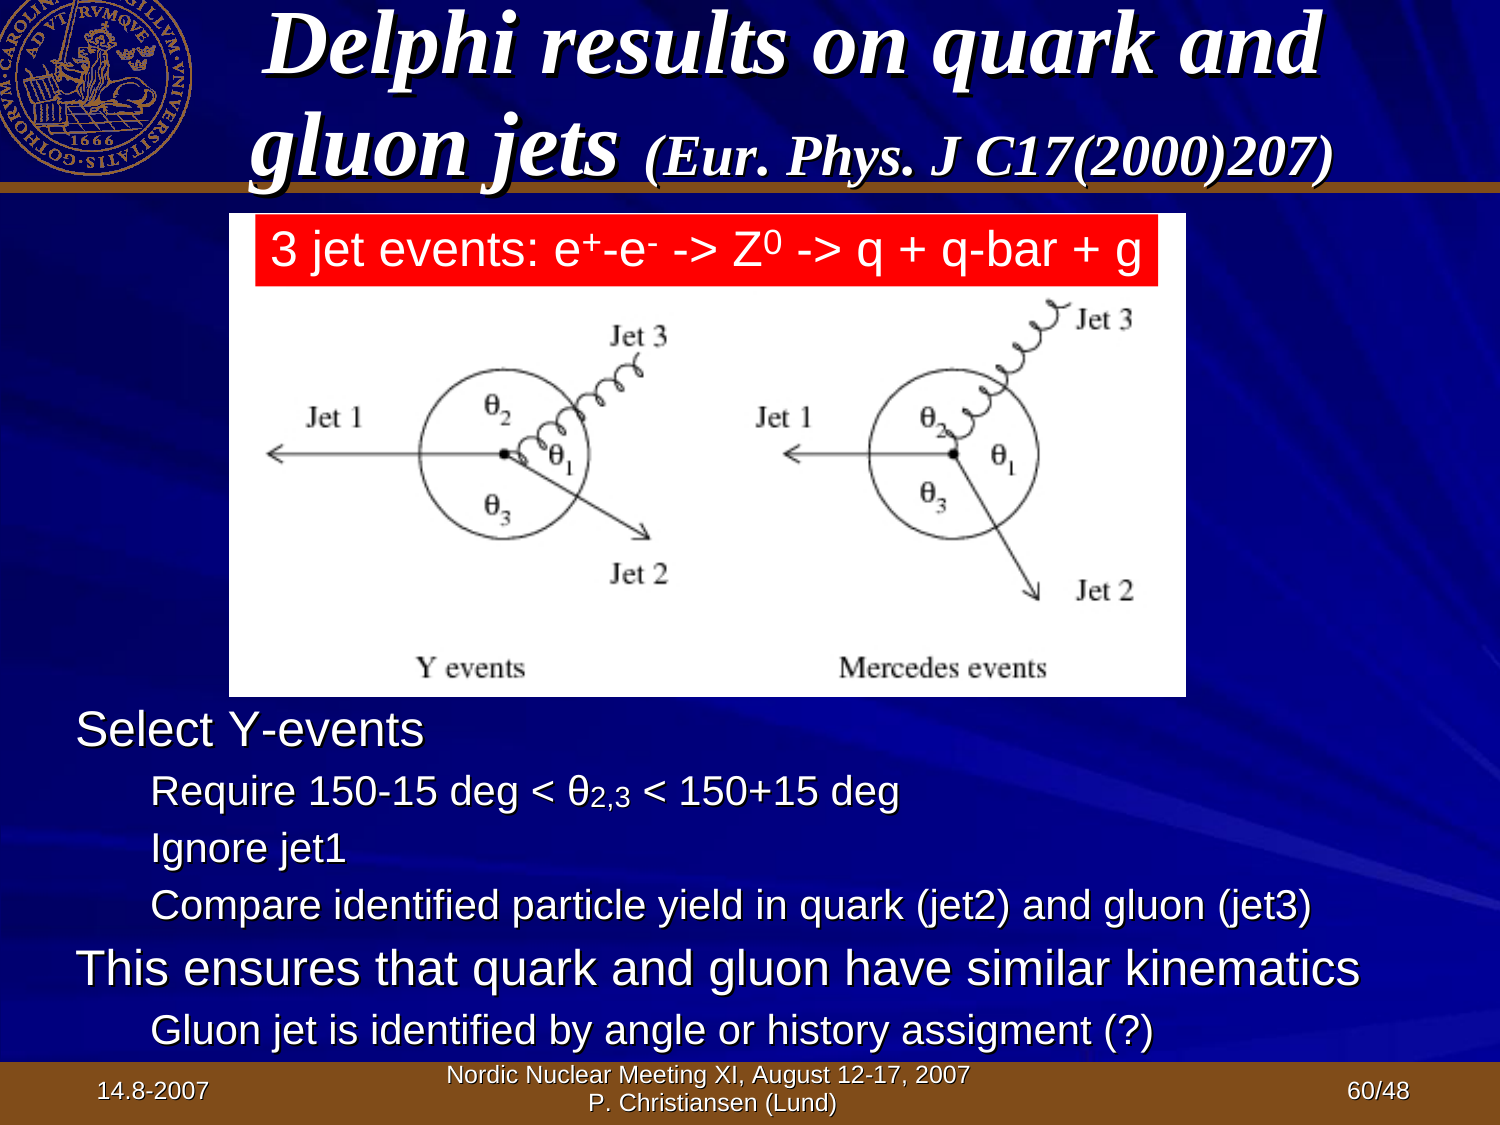

# Delphi results on quark and gluon jets (Eur. Phys. J C17(2000)207)
3 jet events: e+-e- -> Z0 -> q + q-bar + g
Select Y-events
Require 150-15 deg < θ2,3 < 150+15 deg
Ignore jet1
Compare identified particle yield in quark (jet2) and gluon (jet3)
This ensures that quark and gluon have similar kinematics
Gluon jet is identified by angle or history assigment (?)
60